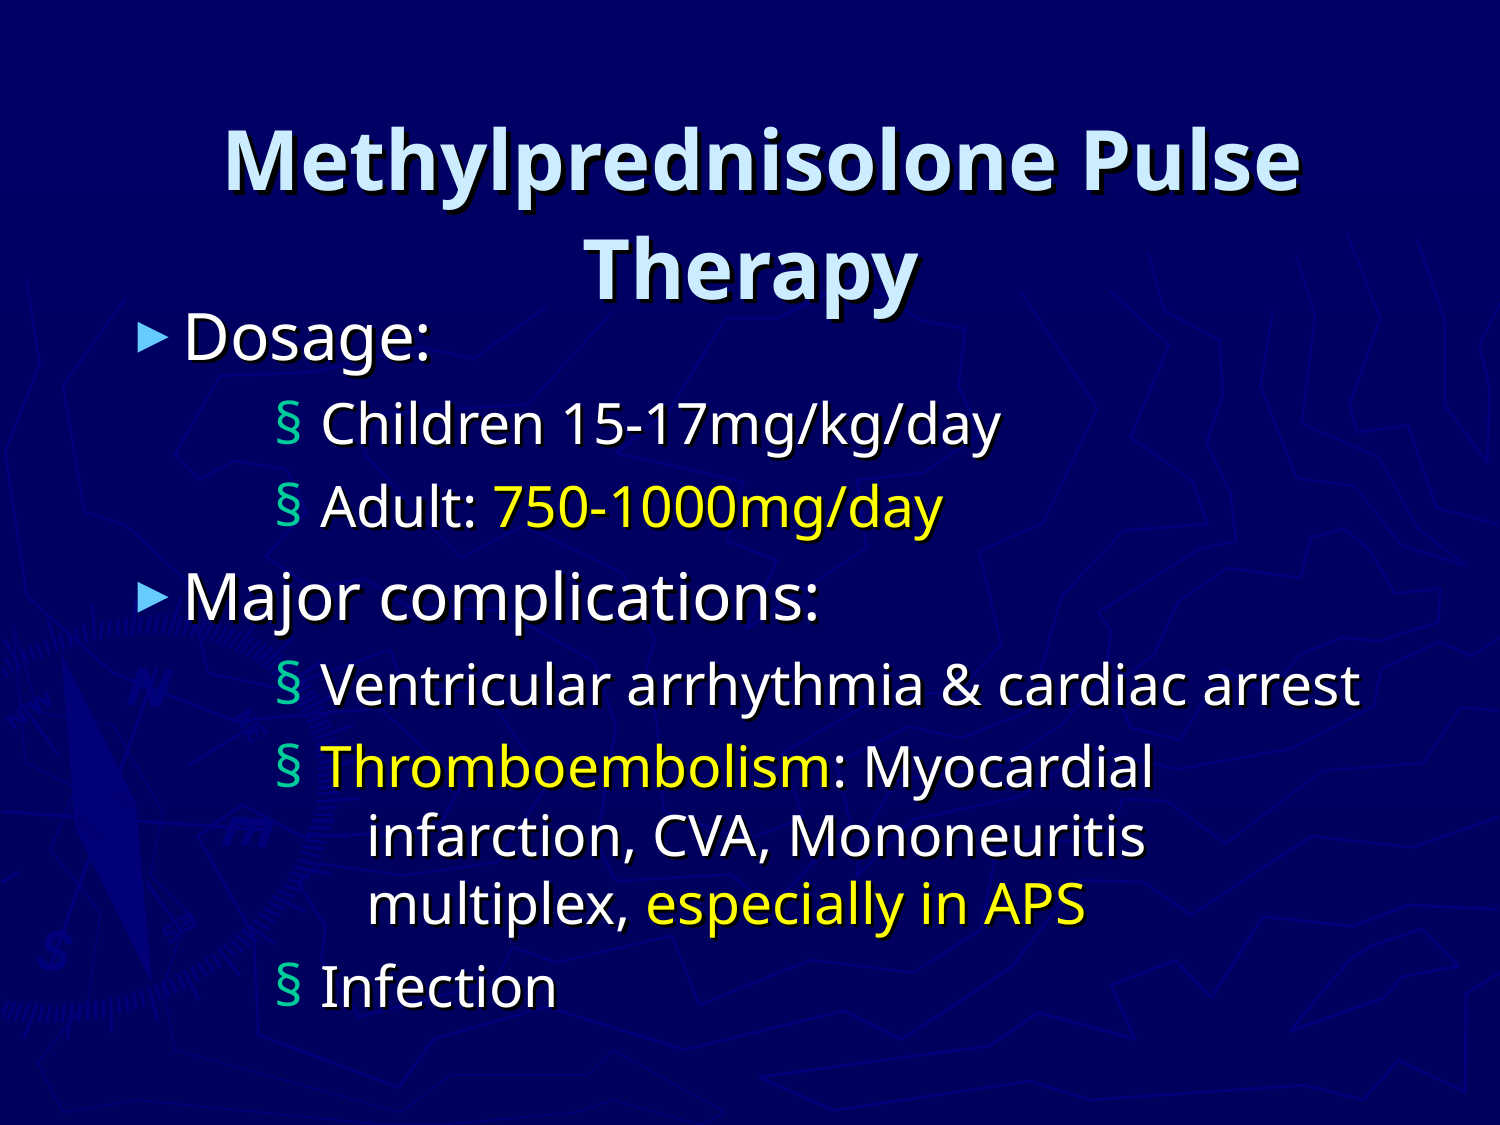

# Methylprednisolone Pulse Therapy
Dosage:
Children 15-17mg/kg/day
Adult: 750-1000mg/day
Major complications:
Ventricular arrhythmia & cardiac arrest
Thromboembolism: Myocardial infarction, CVA, Mononeuritis multiplex, especially in APS
Infection